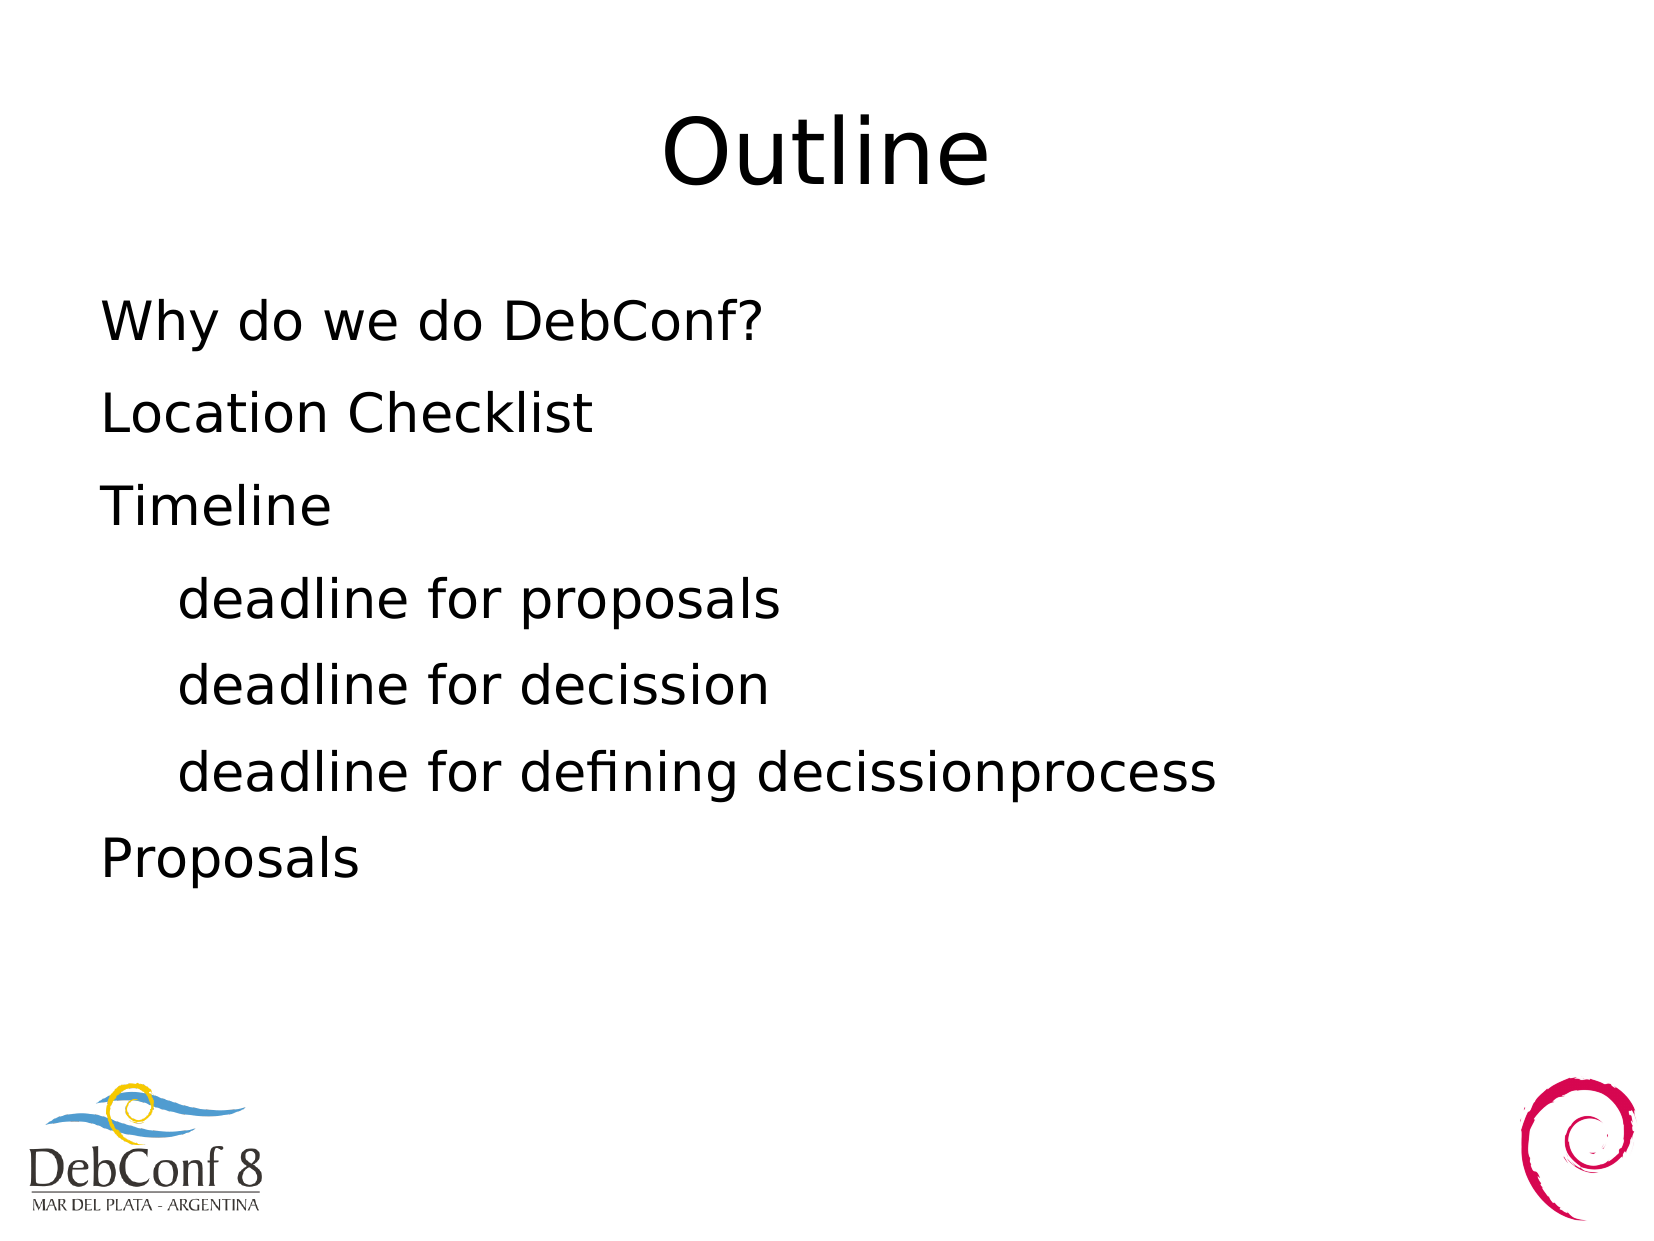

# Outline
Why do we do DebConf?
Location Checklist
Timeline
deadline for proposals
deadline for decission
deadline for defining decissionprocess
Proposals